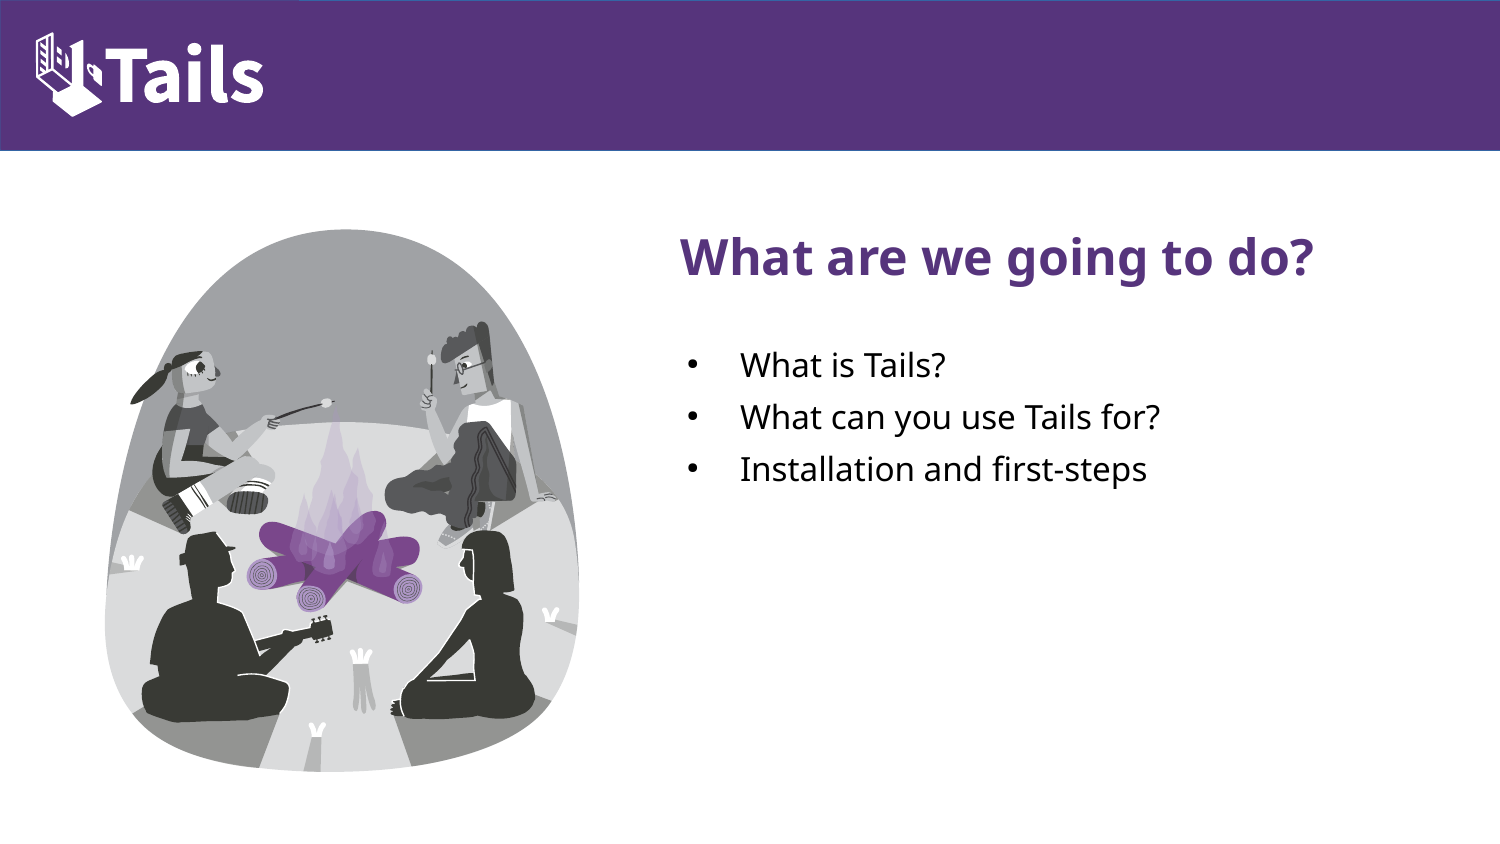

What are we going to do?
# What is Tails?
What can you use Tails for?
Installation and first-steps